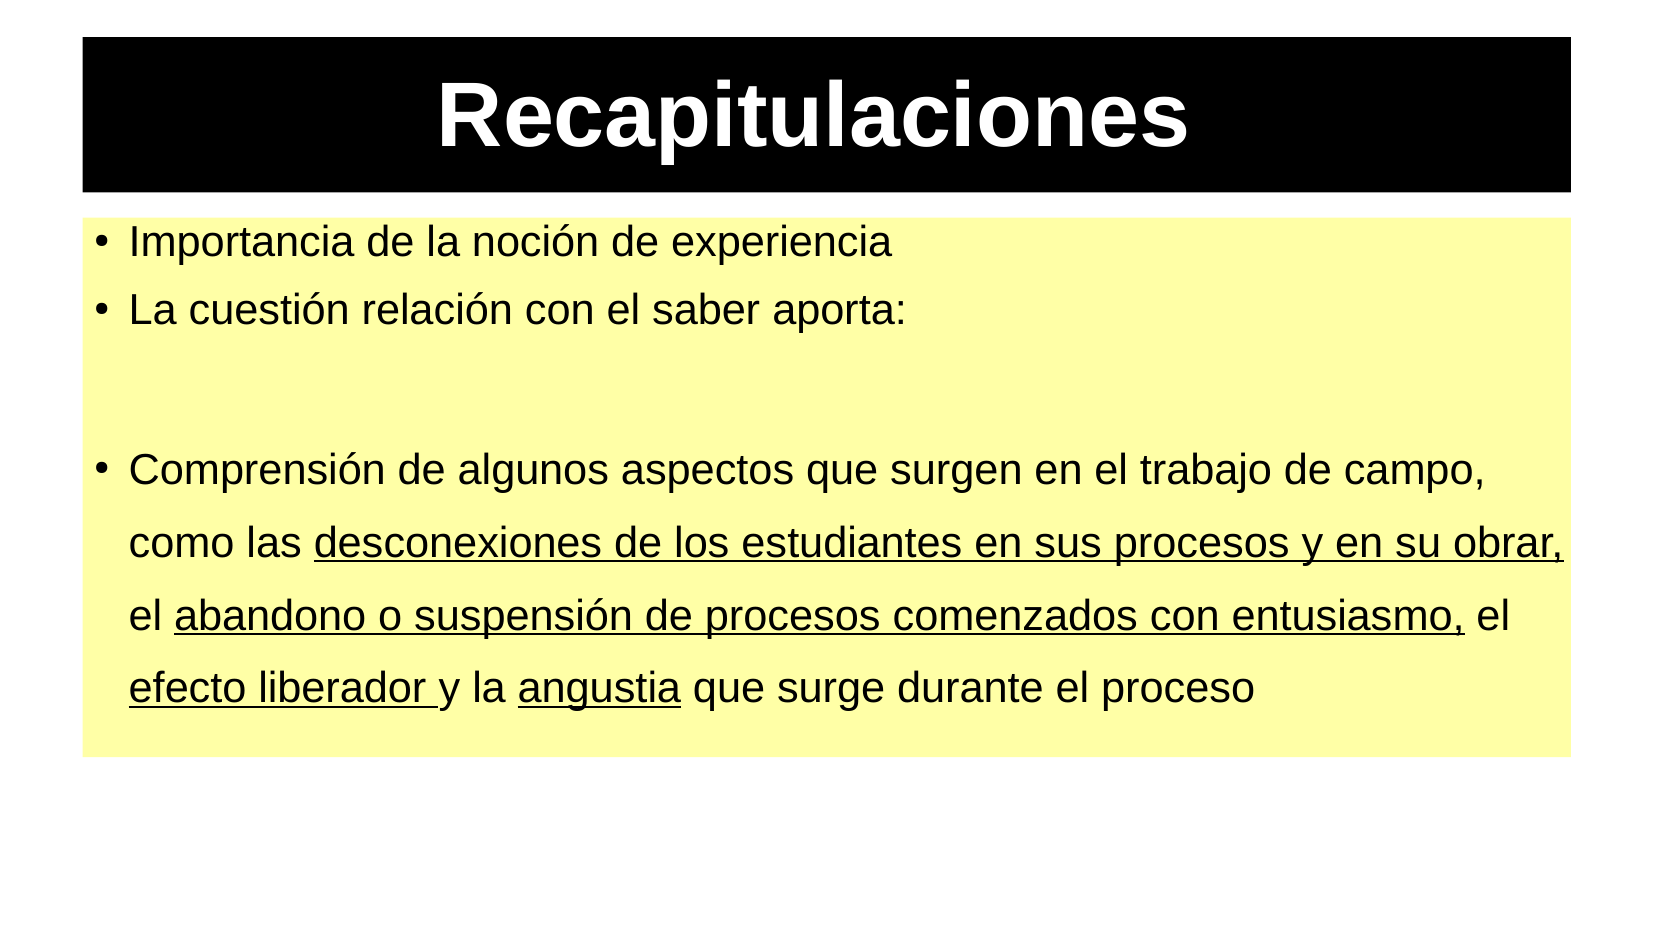

# Recapitulaciones
Importancia de la noción de experiencia
La cuestión relación con el saber aporta:
Comprensión de algunos aspectos que surgen en el trabajo de campo, como las desconexiones de los estudiantes en sus procesos y en su obrar, el abandono o suspensión de procesos comenzados con entusiasmo, el efecto liberador y la angustia que surge durante el proceso